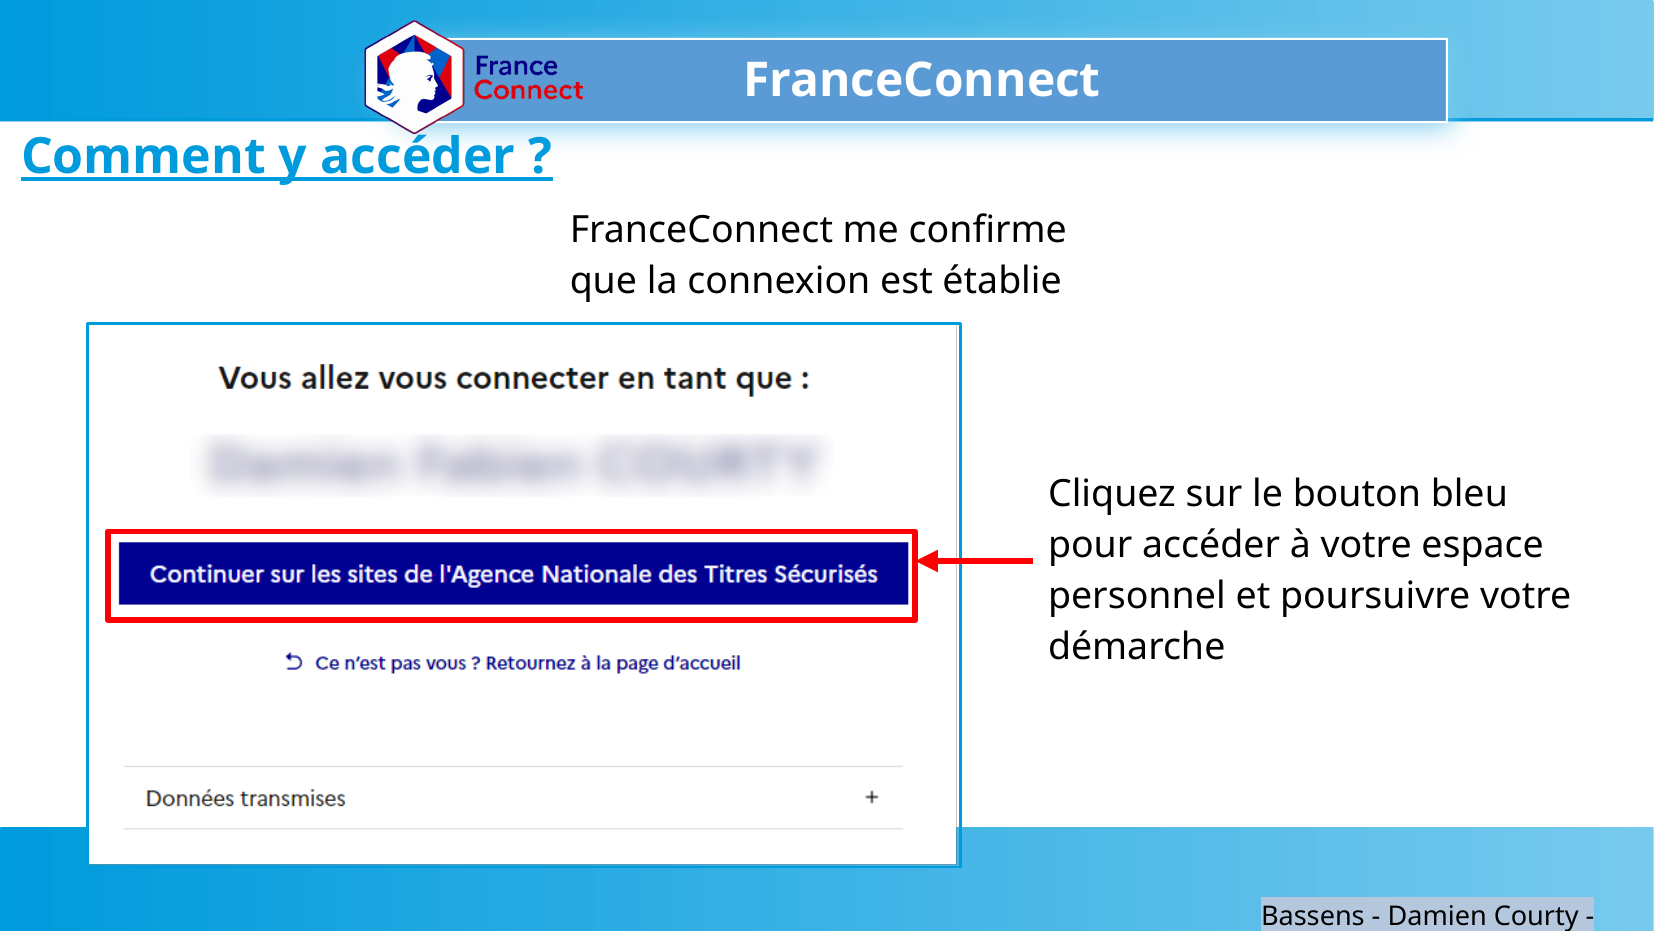

FranceConnect
Comment y accéder ?
FranceConnect me confirme que la connexion est établie
Cliquez sur le bouton bleu pour accéder à votre espace personnel et poursuivre votre démarche
Bassens - Damien Courty - 2024